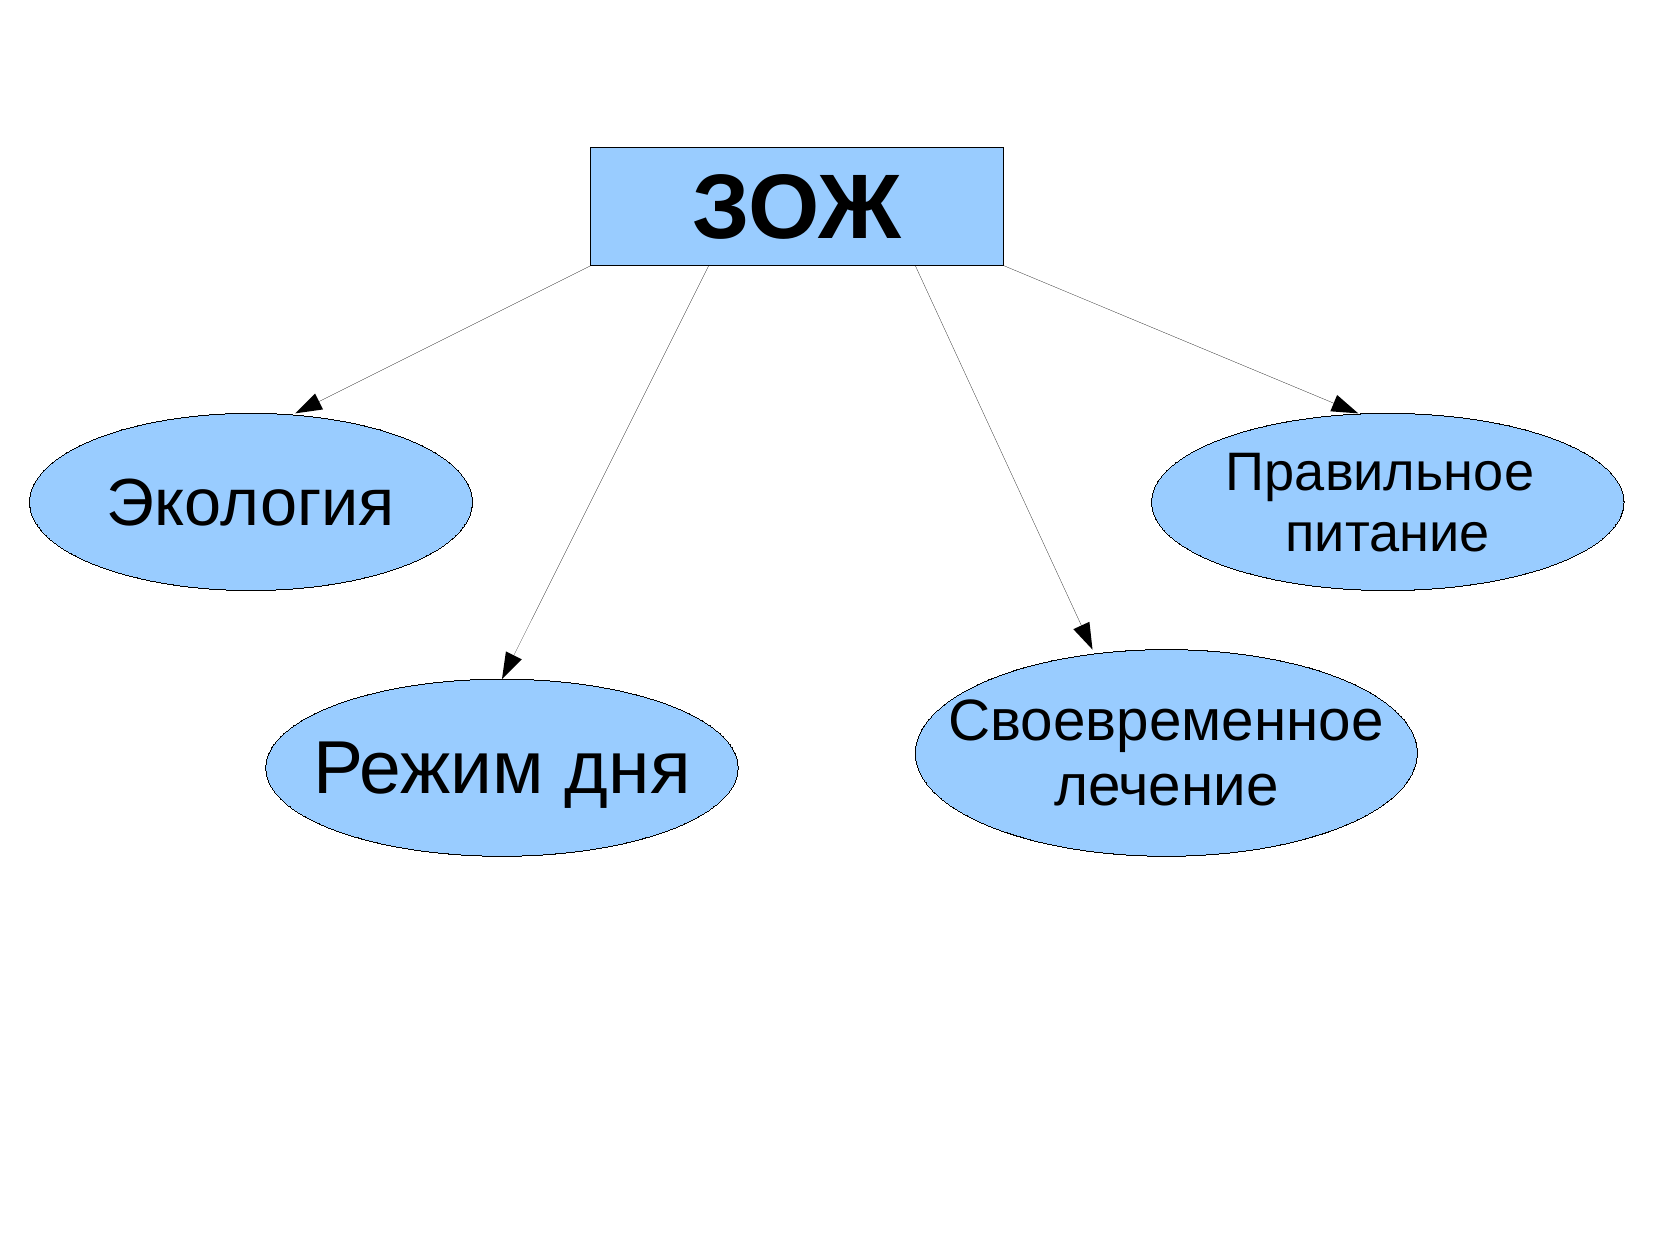

ЗОЖ
Экология
Правильное
питание
Своевременное
лечение
Режим дня